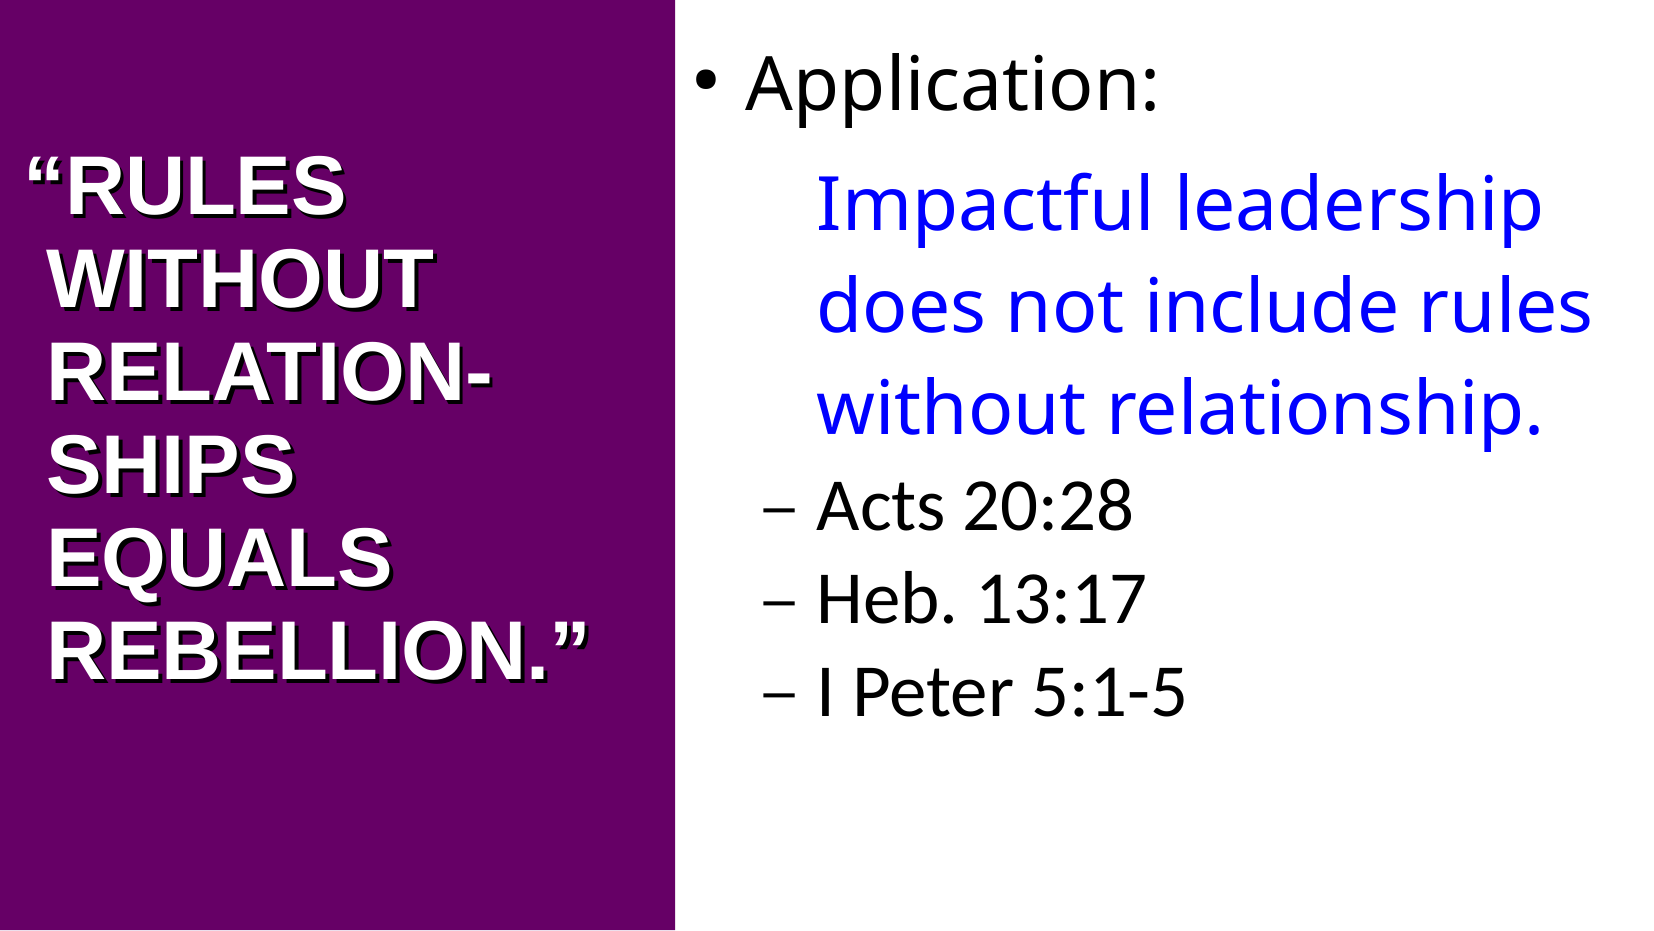

# “RULES WITHOUT RELATION- SHIPS EQUALS REBELLION.”
Application:
Impactful leadership does not include rules without relationship.
Acts 20:28
Heb. 13:17
I Peter 5:1-5